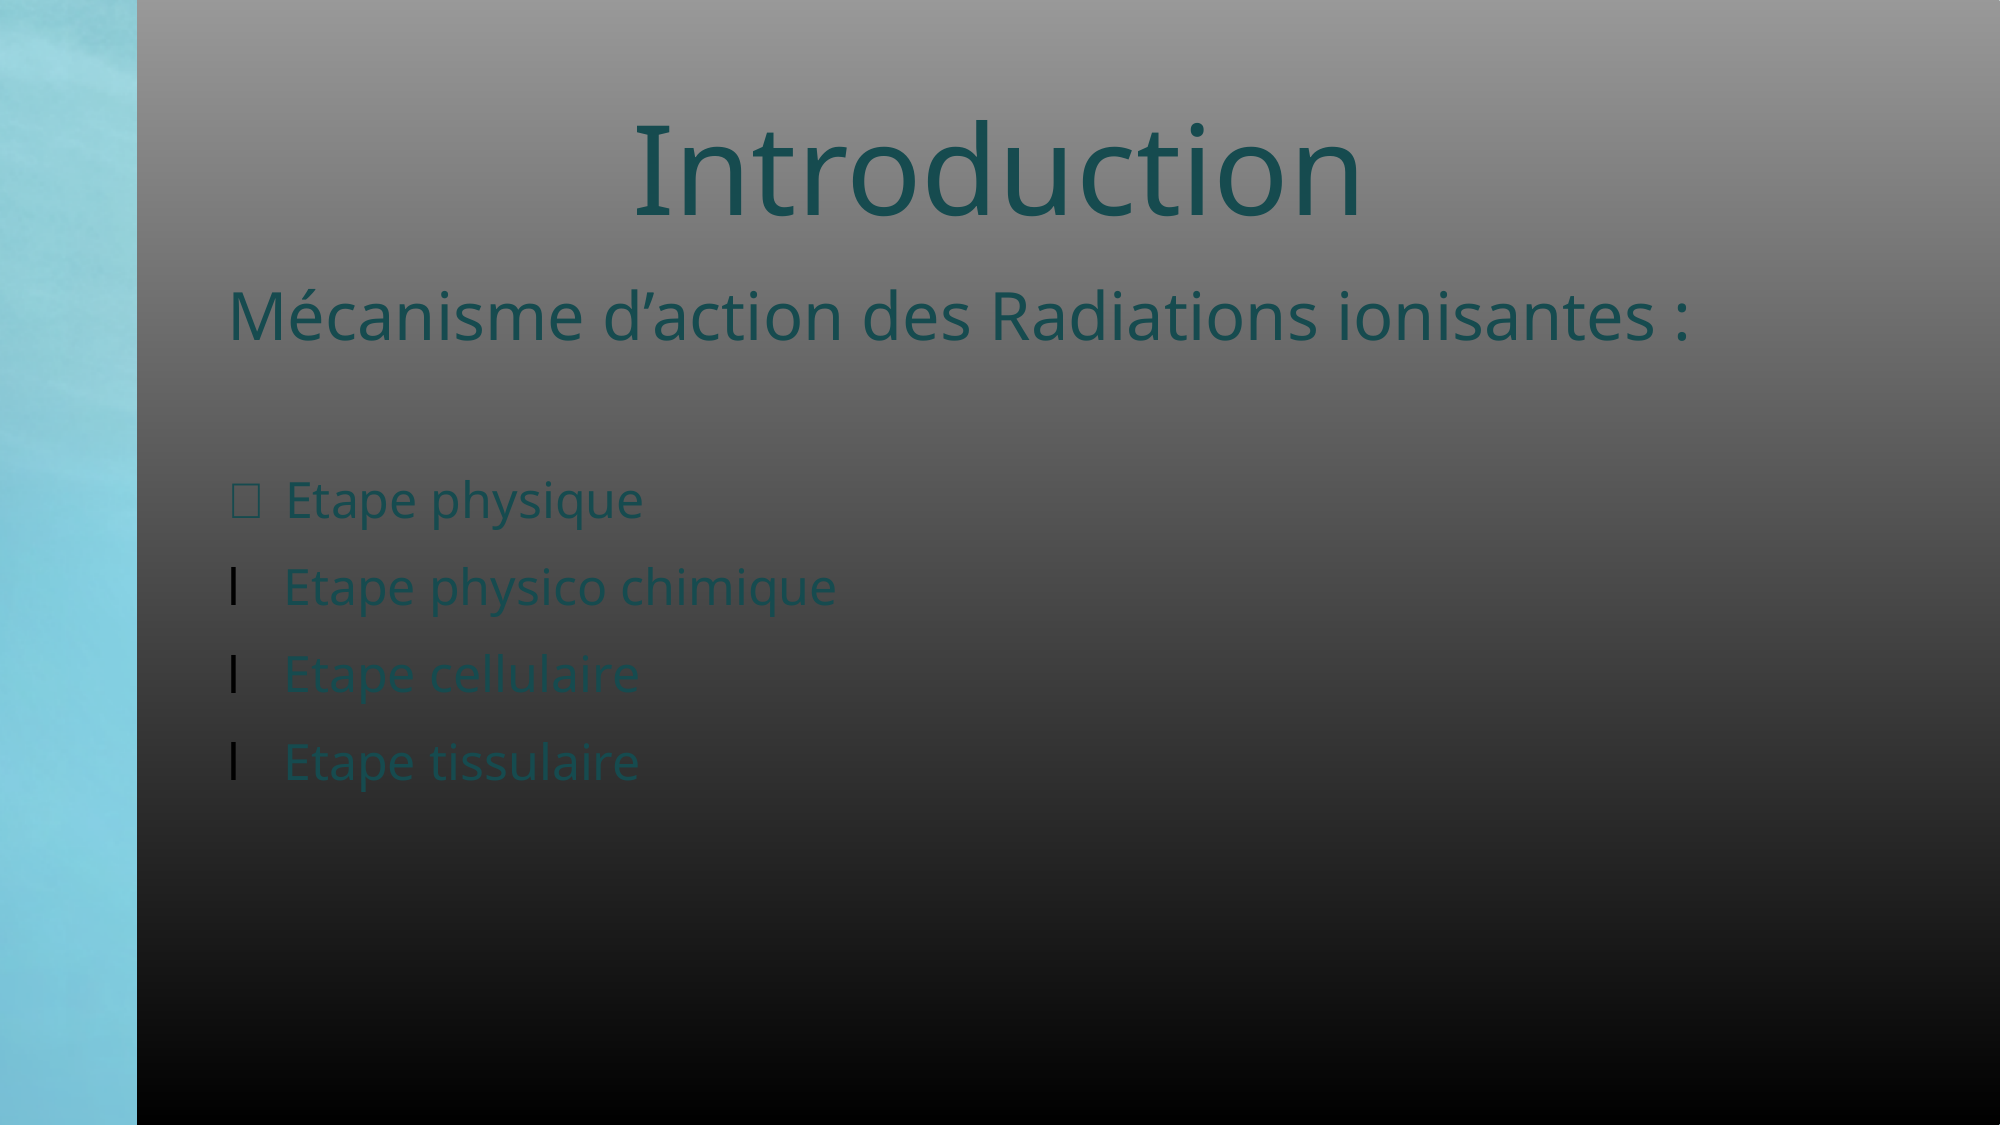

# Introduction
Mécanisme d’action des Radiations ionisantes :
 Etape physique
Etape physico chimique
Etape cellulaire
Etape tissulaire